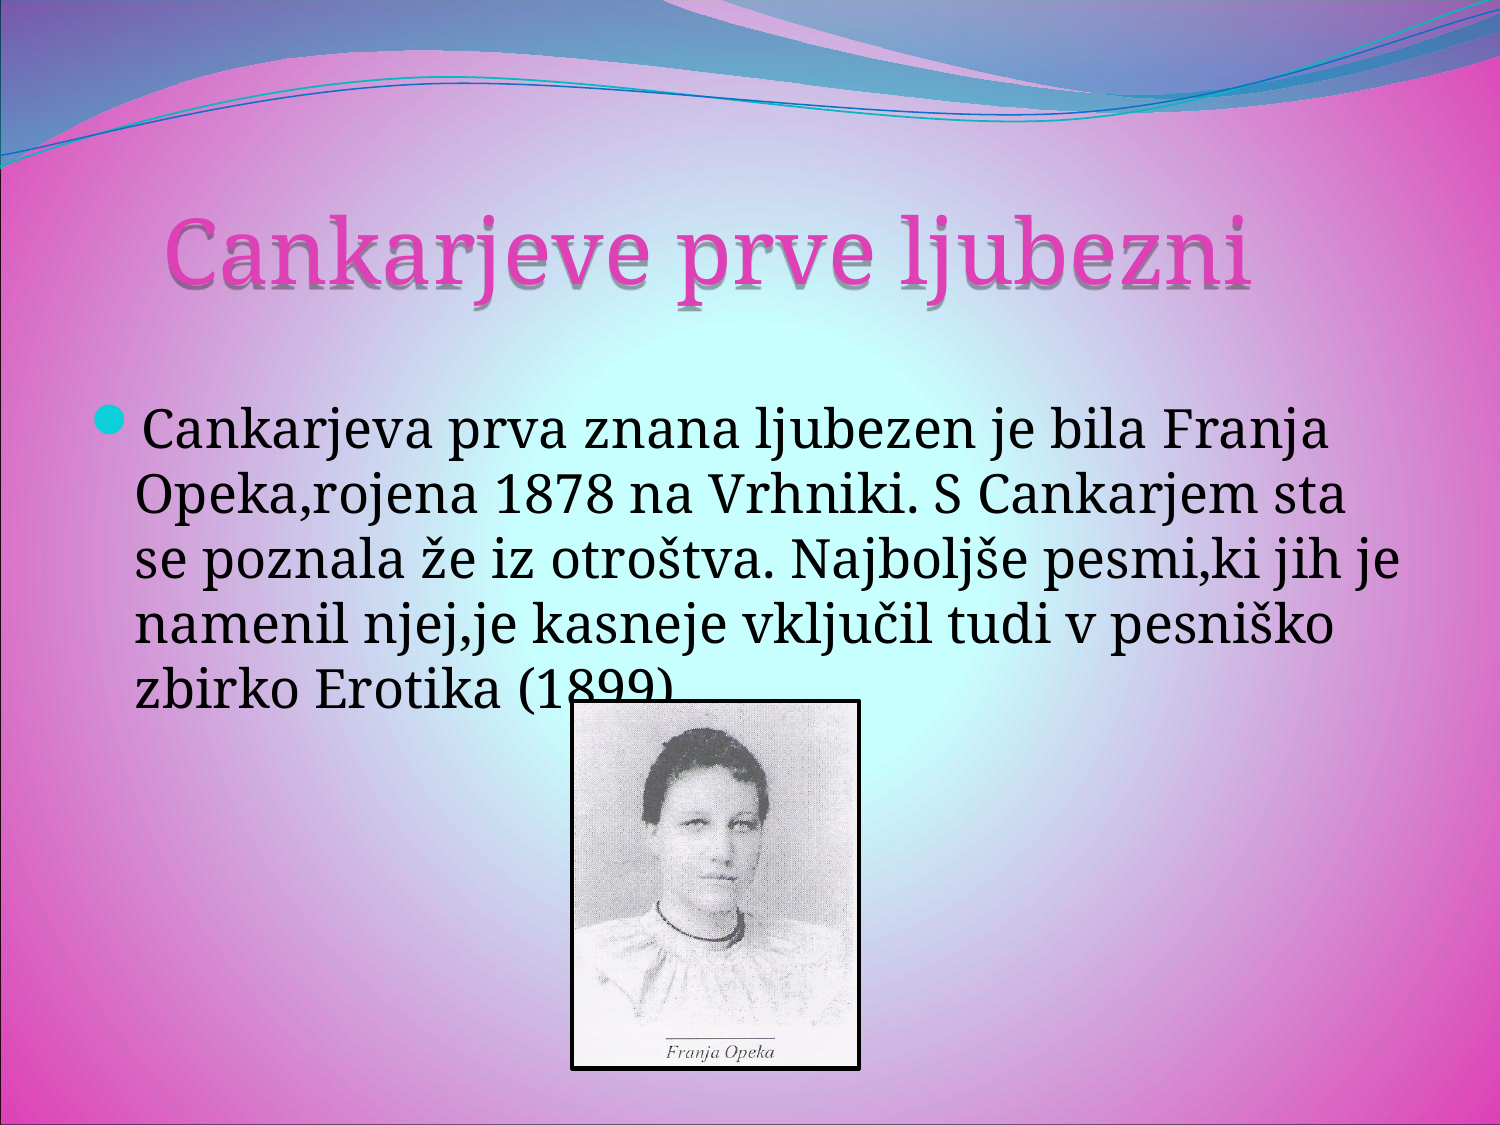

# Cankarjeve prve ljubezni
Cankarjeva prva znana ljubezen je bila Franja Opeka,rojena 1878 na Vrhniki. S Cankarjem sta se poznala že iz otroštva. Najboljše pesmi,ki jih je namenil njej,je kasneje vključil tudi v pesniško zbirko Erotika (1899)